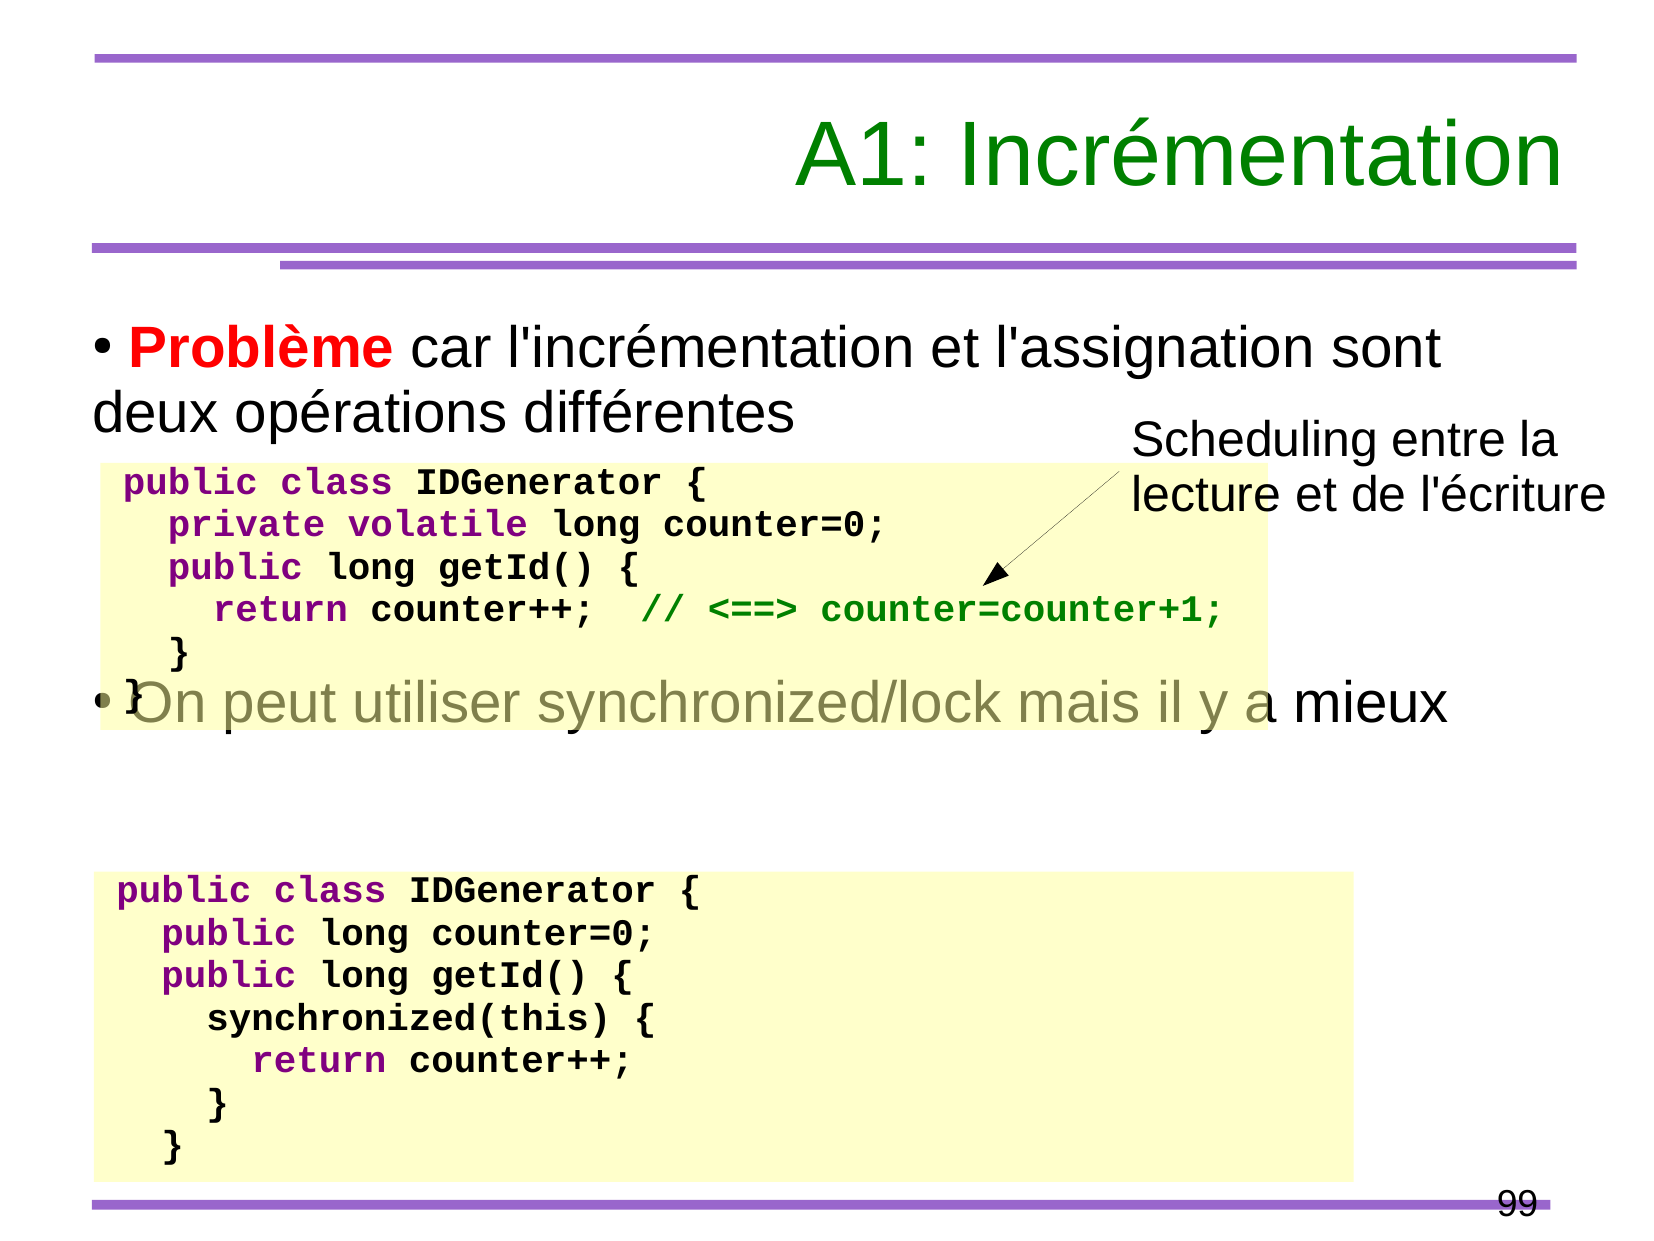

# A1: Incrémentation
 Problème car l'incrémentation et l'assignation sont deux opérations différentes
 On peut utiliser synchronized/lock mais il y a mieux
Scheduling entre la lecture et de l'écriture
 public class IDGenerator {
 private volatile long counter=0;
 public long getId() {
 return counter++; // <==> counter=counter+1;
 }
 }
 public class IDGenerator {
 public long counter=0;
 public long getId() {
 synchronized(this) {
 return counter++;
 }
 }
 }